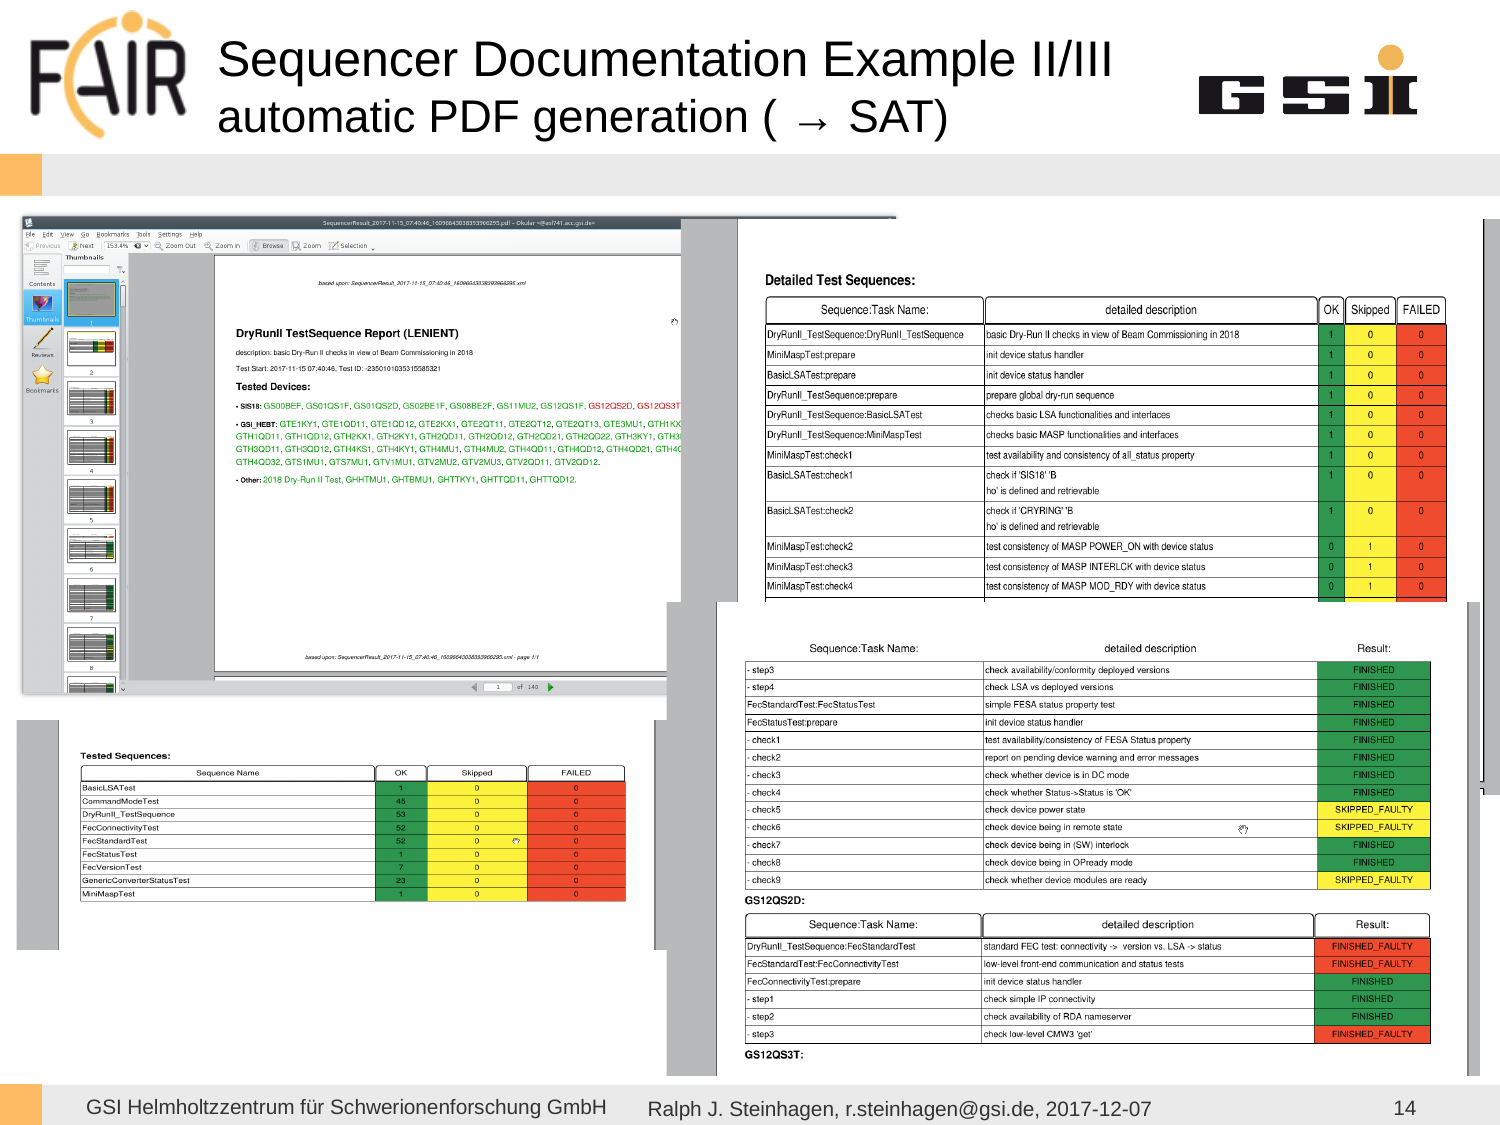

# Sequencer Documentation Example II/III automatic PDF generation ( → SAT)